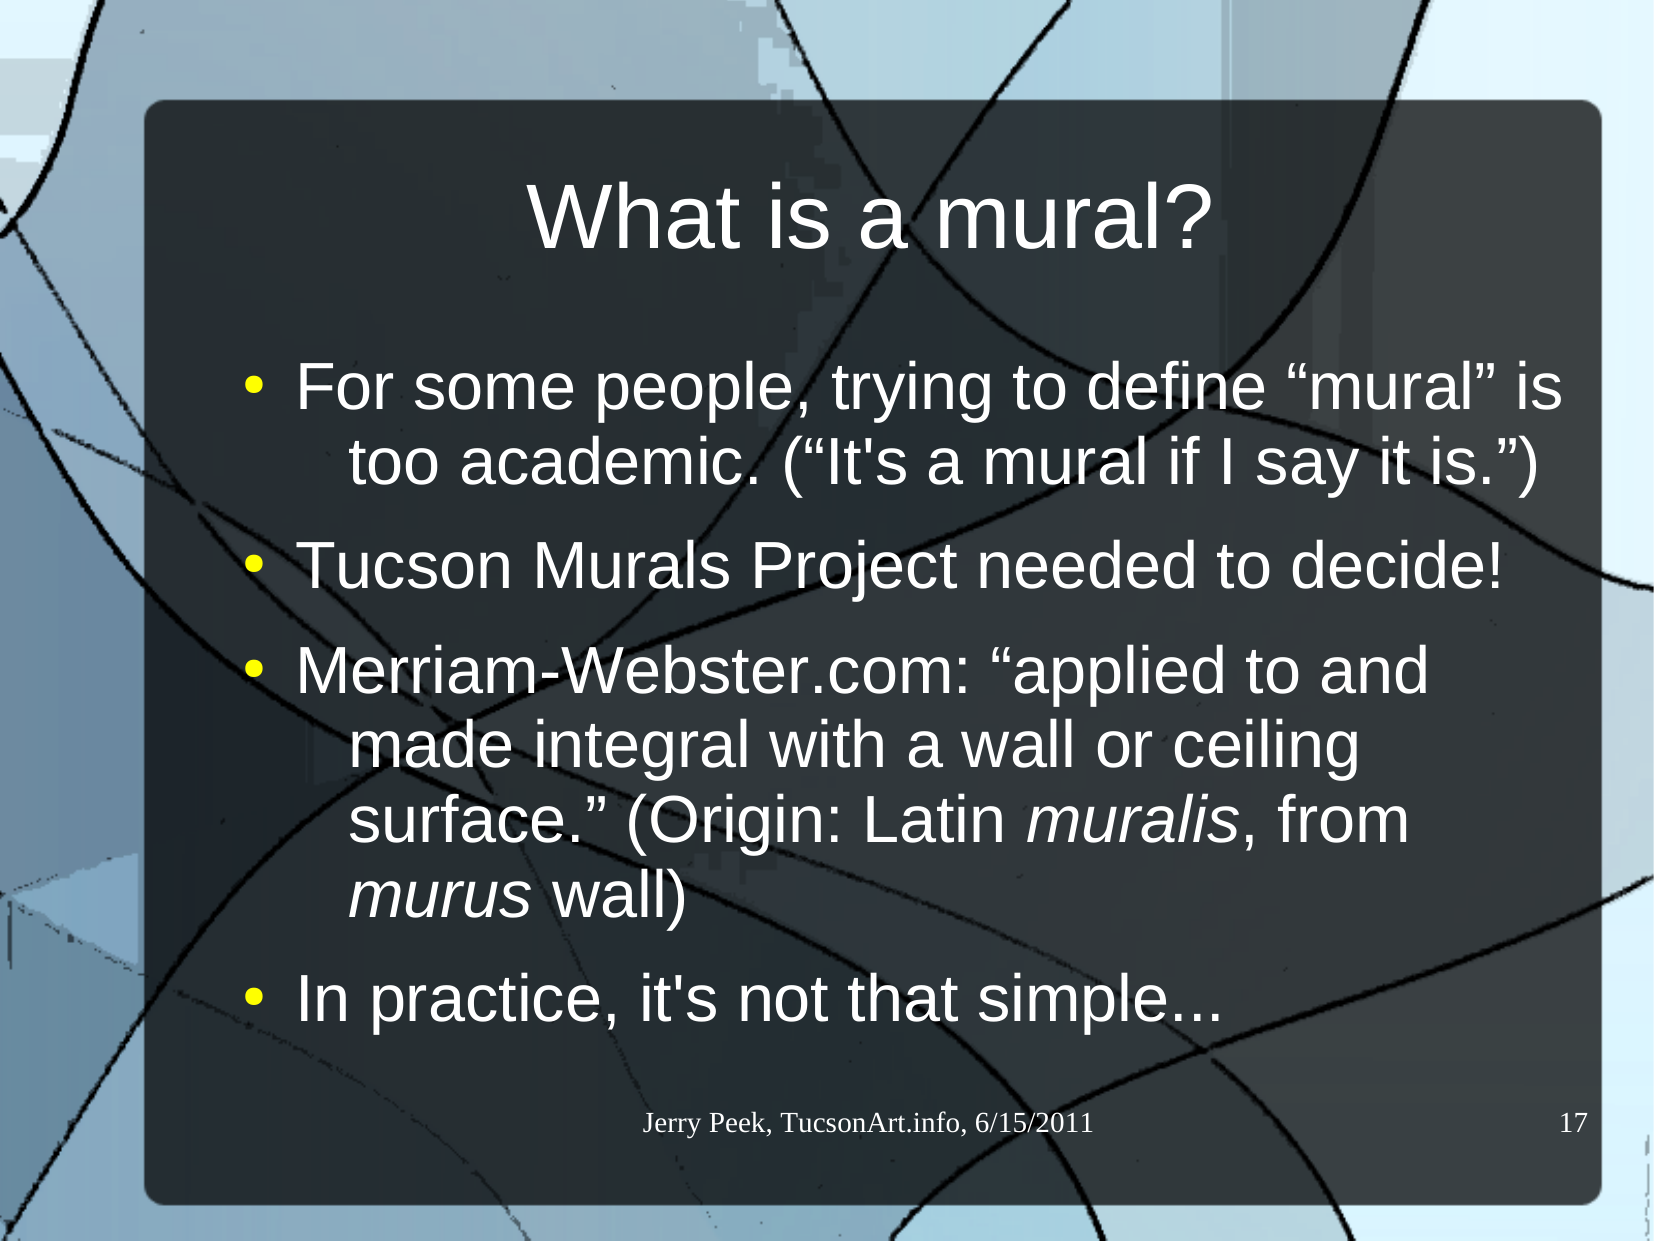

# What is a mural?
For some people, trying to define “mural” is too academic. (“It's a mural if I say it is.”)
Tucson Murals Project needed to decide!
Merriam-Webster.com: “applied to and made integral with a wall or ceiling surface.” (Origin: Latin muralis, from murus wall)
In practice, it's not that simple...
Jerry Peek, TucsonArt.info, 6/15/2011
17